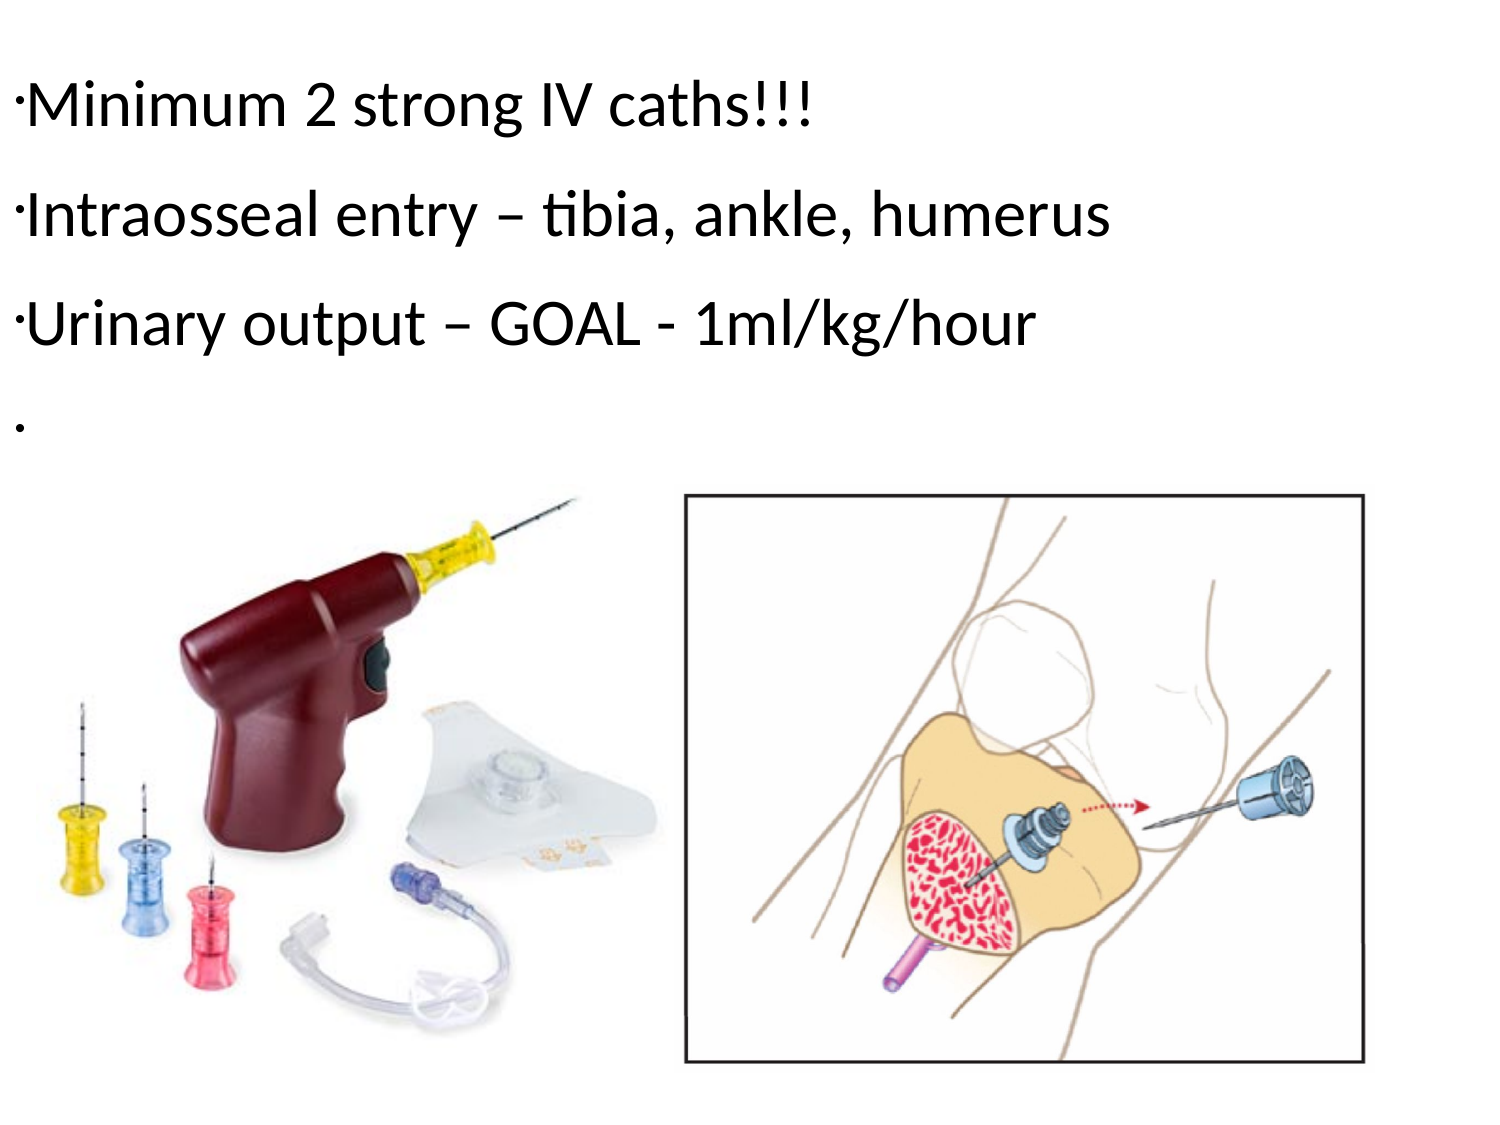

# Minimum 2 strong IV caths!!!
Intraosseal entry – tibia, ankle, humerus
Urinary output – GOAL - 1ml/kg/hour